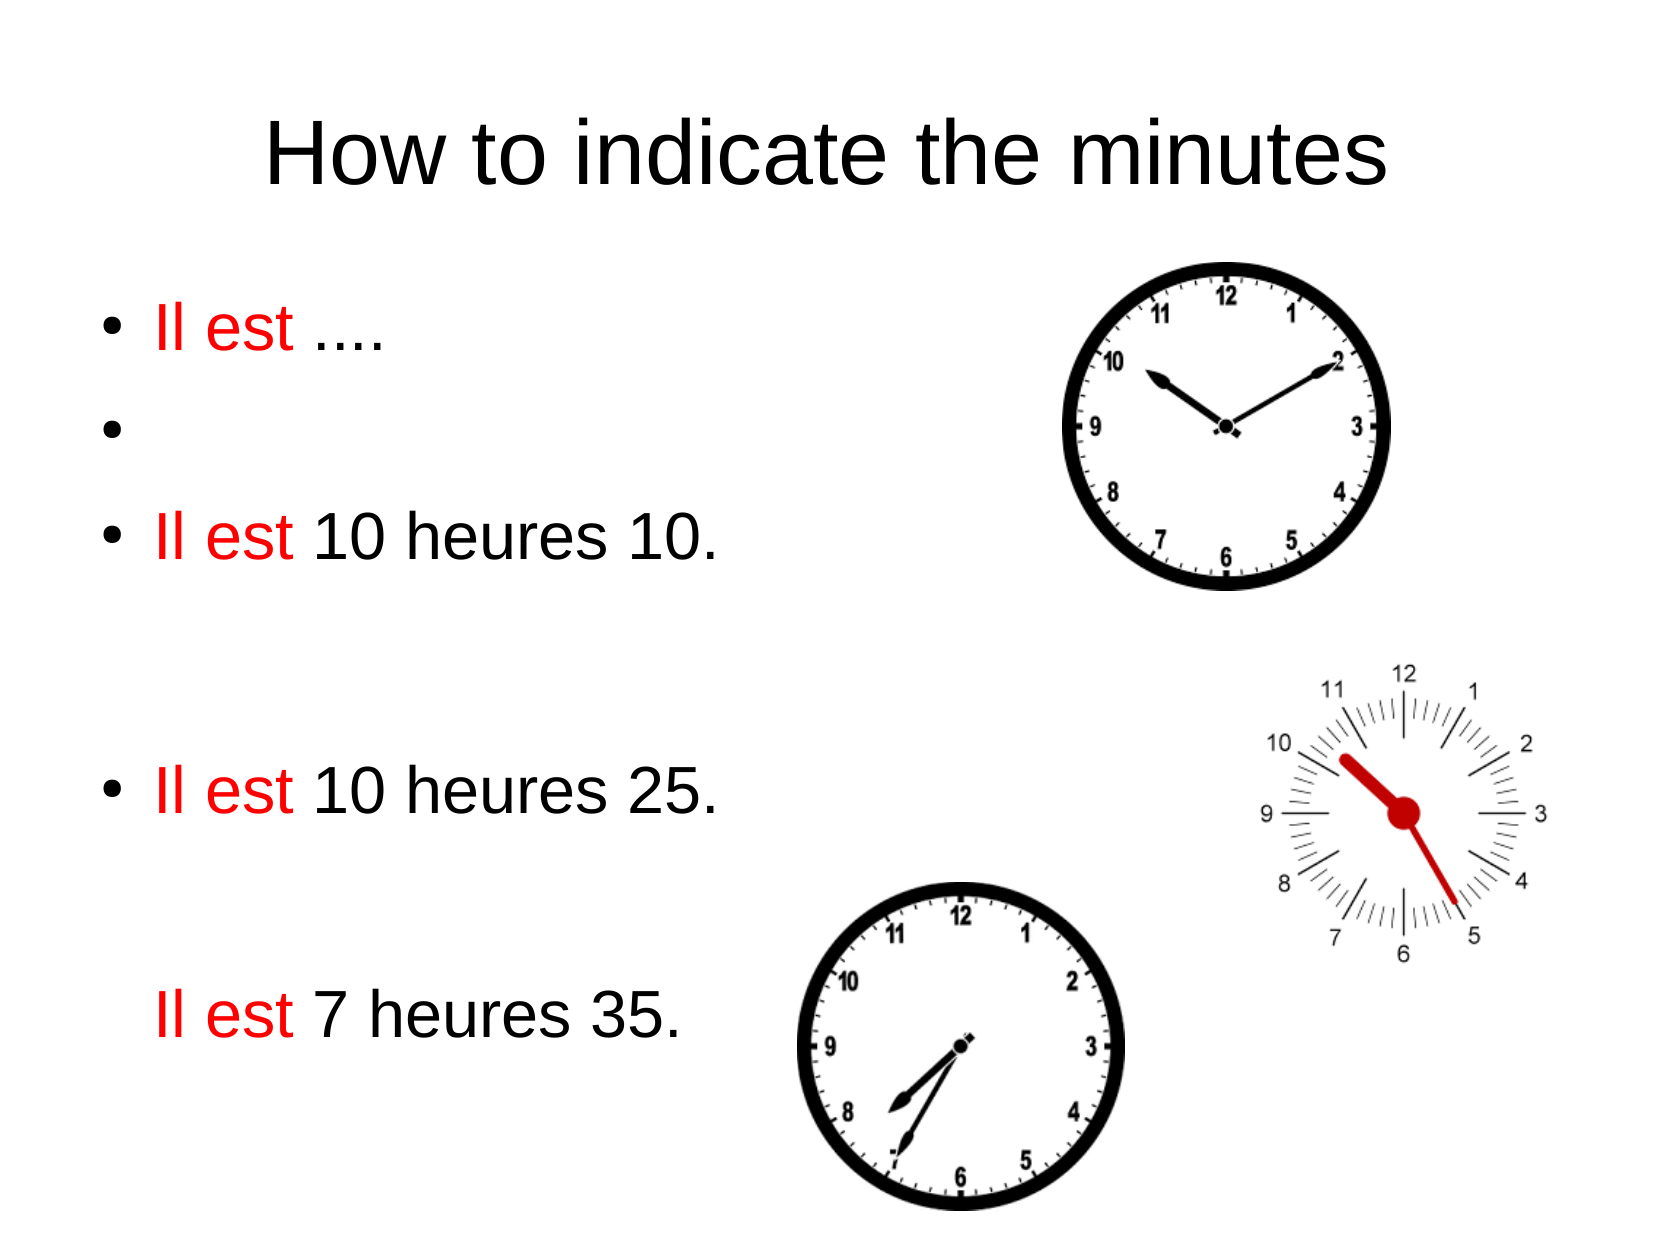

# How to indicate the minutes
Il est ....
Il est 10 heures 10.
Il est 10 heures 25.																																																		Il est 7 heures 35.